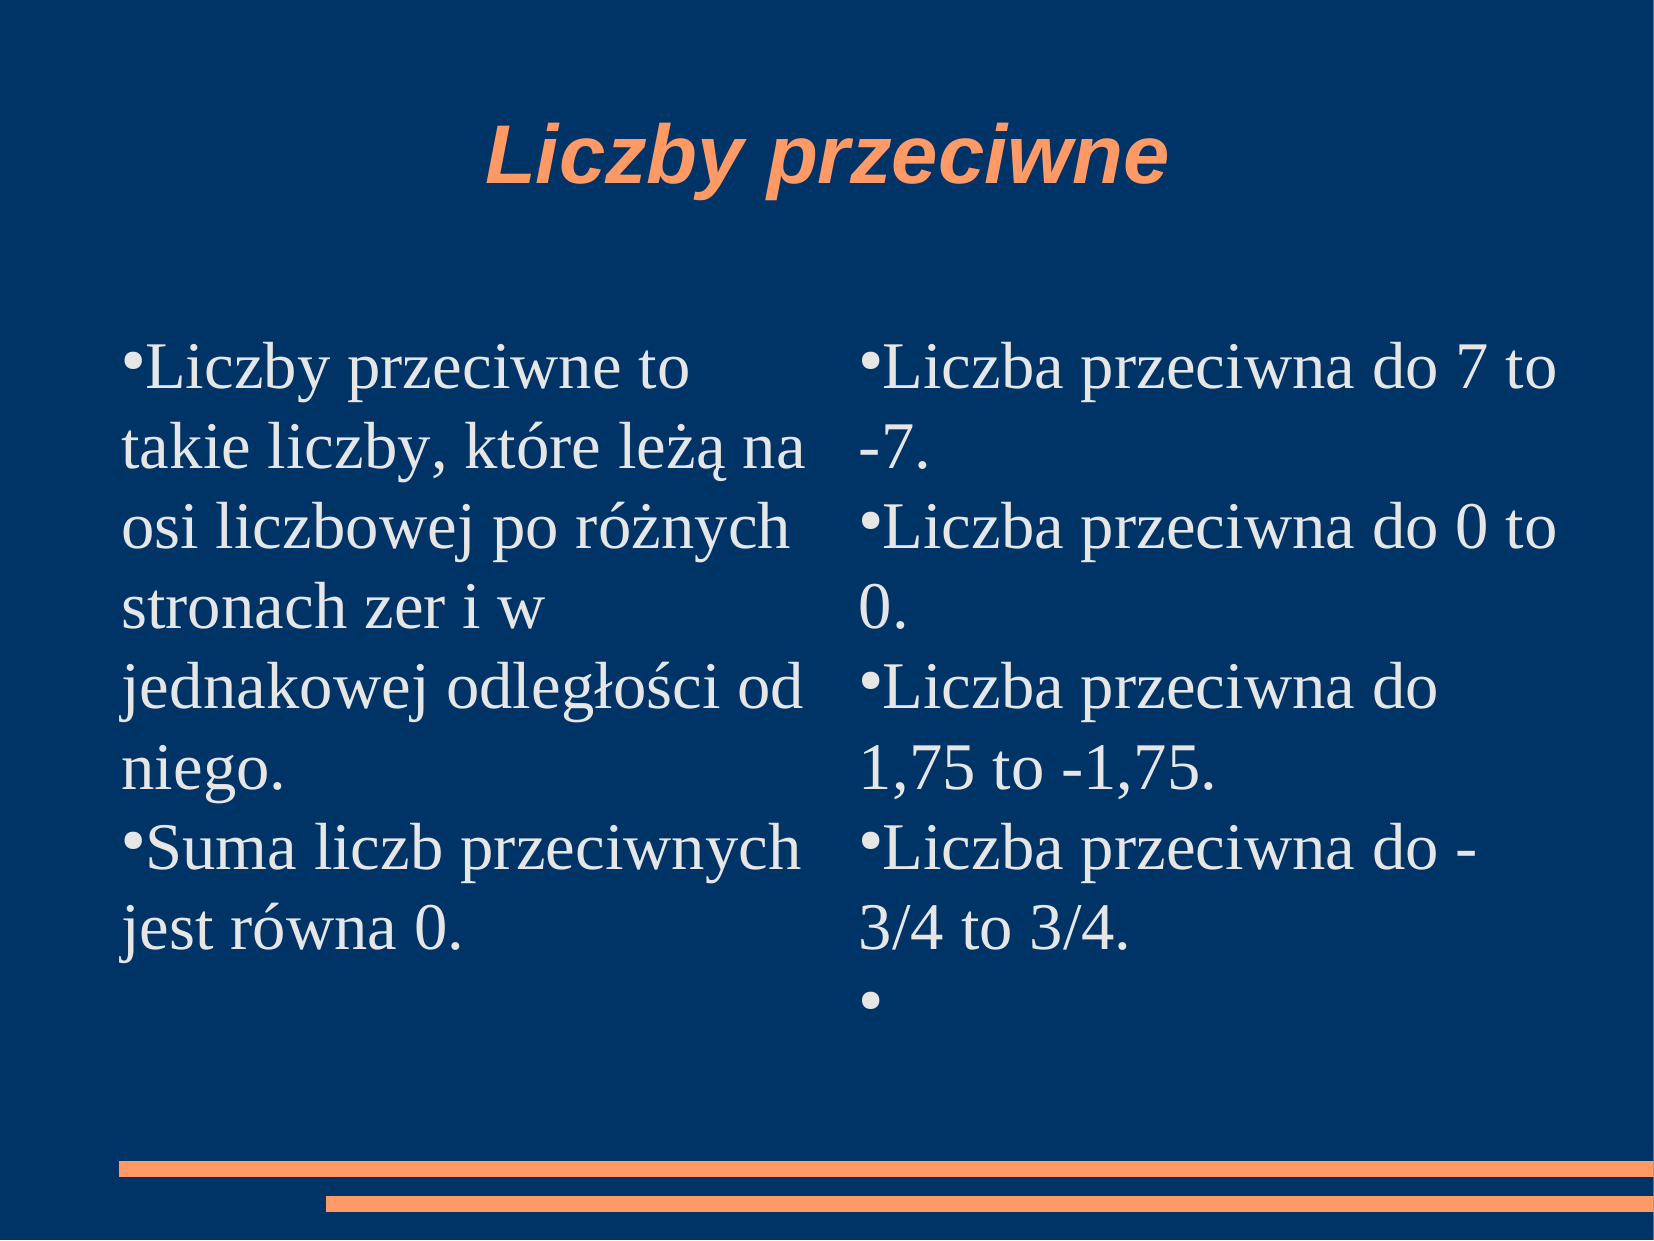

# Liczby przeciwne
Liczby przeciwne to takie liczby, które leżą na osi liczbowej po różnych stronach zer i w jednakowej odległości od niego.
Suma liczb przeciwnych jest równa 0.
Liczba przeciwna do 7 to -7.
Liczba przeciwna do 0 to 0.
Liczba przeciwna do 1,75 to -1,75.
Liczba przeciwna do -3/4 to 3/4.